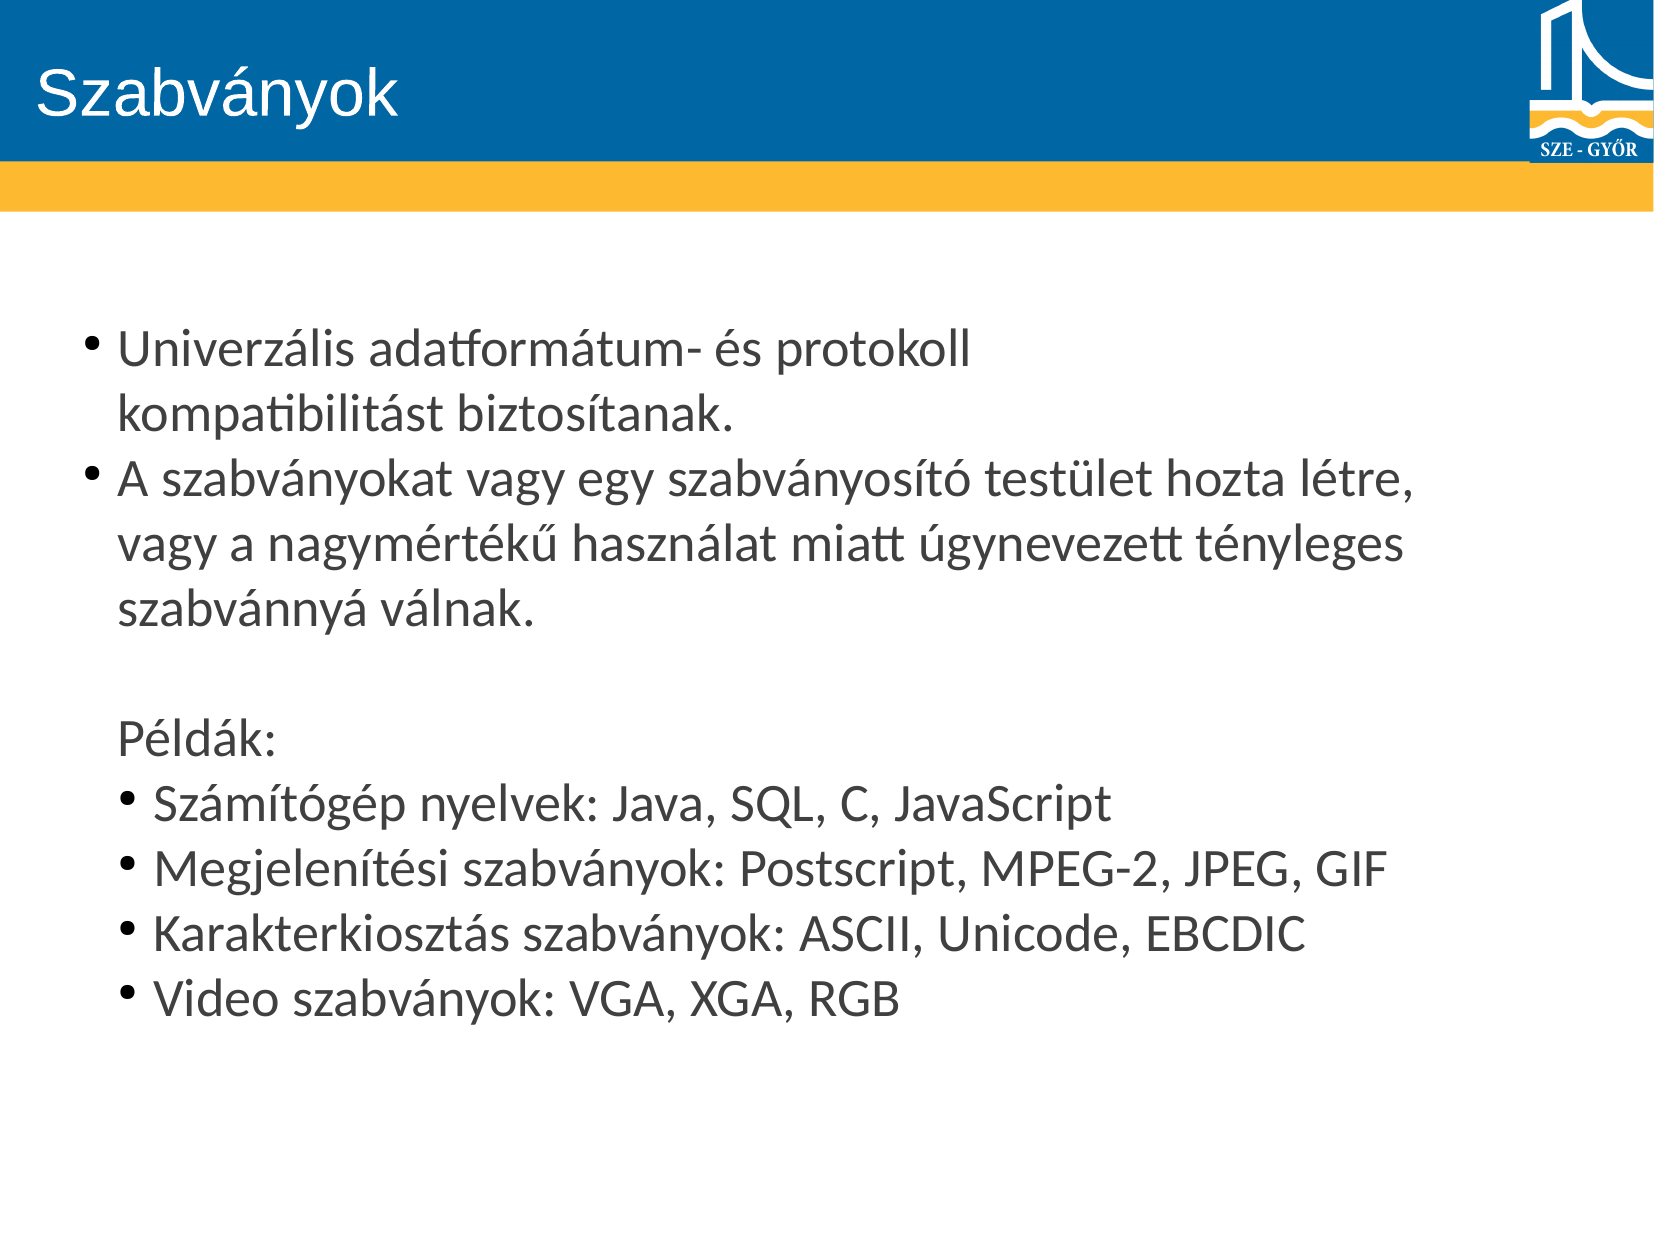

Szabványok
Univerzális adatformátum- és protokoll
kompatibilitást biztosítanak.
A szabványokat vagy egy szabványosító testület hozta létre,
vagy a nagymértékű használat miatt úgynevezett tényleges szabvánnyá válnak.
Példák:
Számítógép nyelvek: Java, SQL, C, JavaScript
Megjelenítési szabványok: Postscript, MPEG-2, JPEG, GIF
Karakterkiosztás szabványok: ASCII, Unicode, EBCDIC
Video szabványok: VGA, XGA, RGB